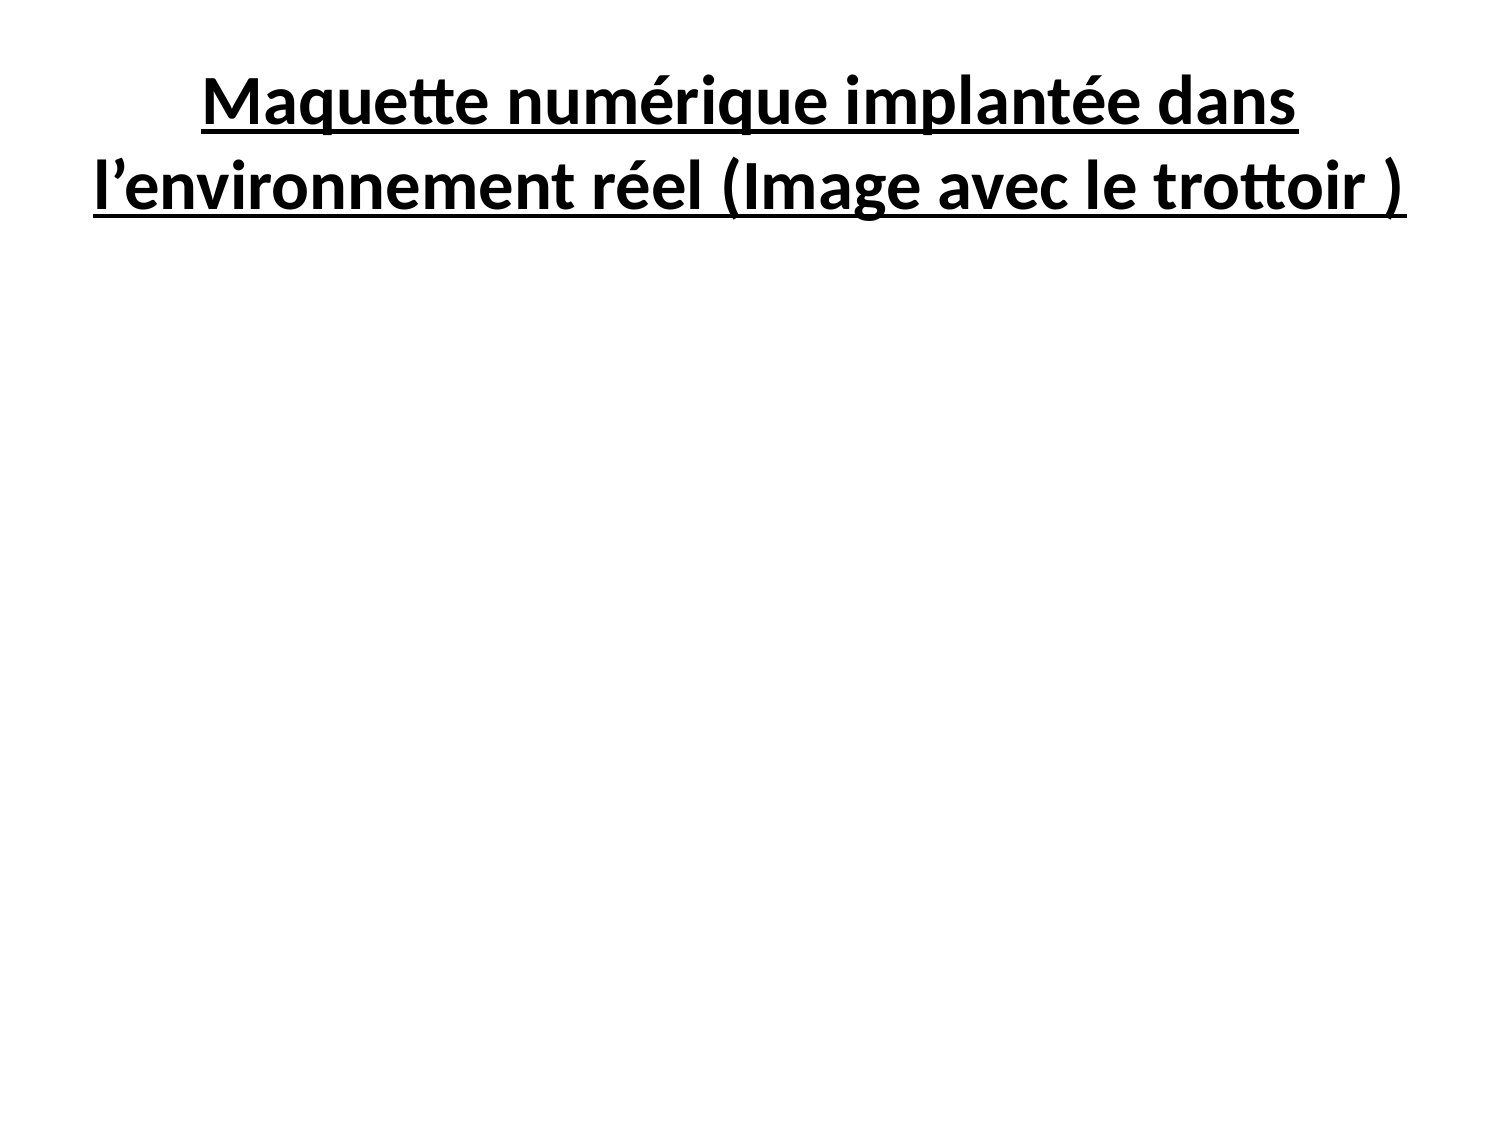

# Maquette numérique implantée dans l’environnement réel (Image avec le trottoir )